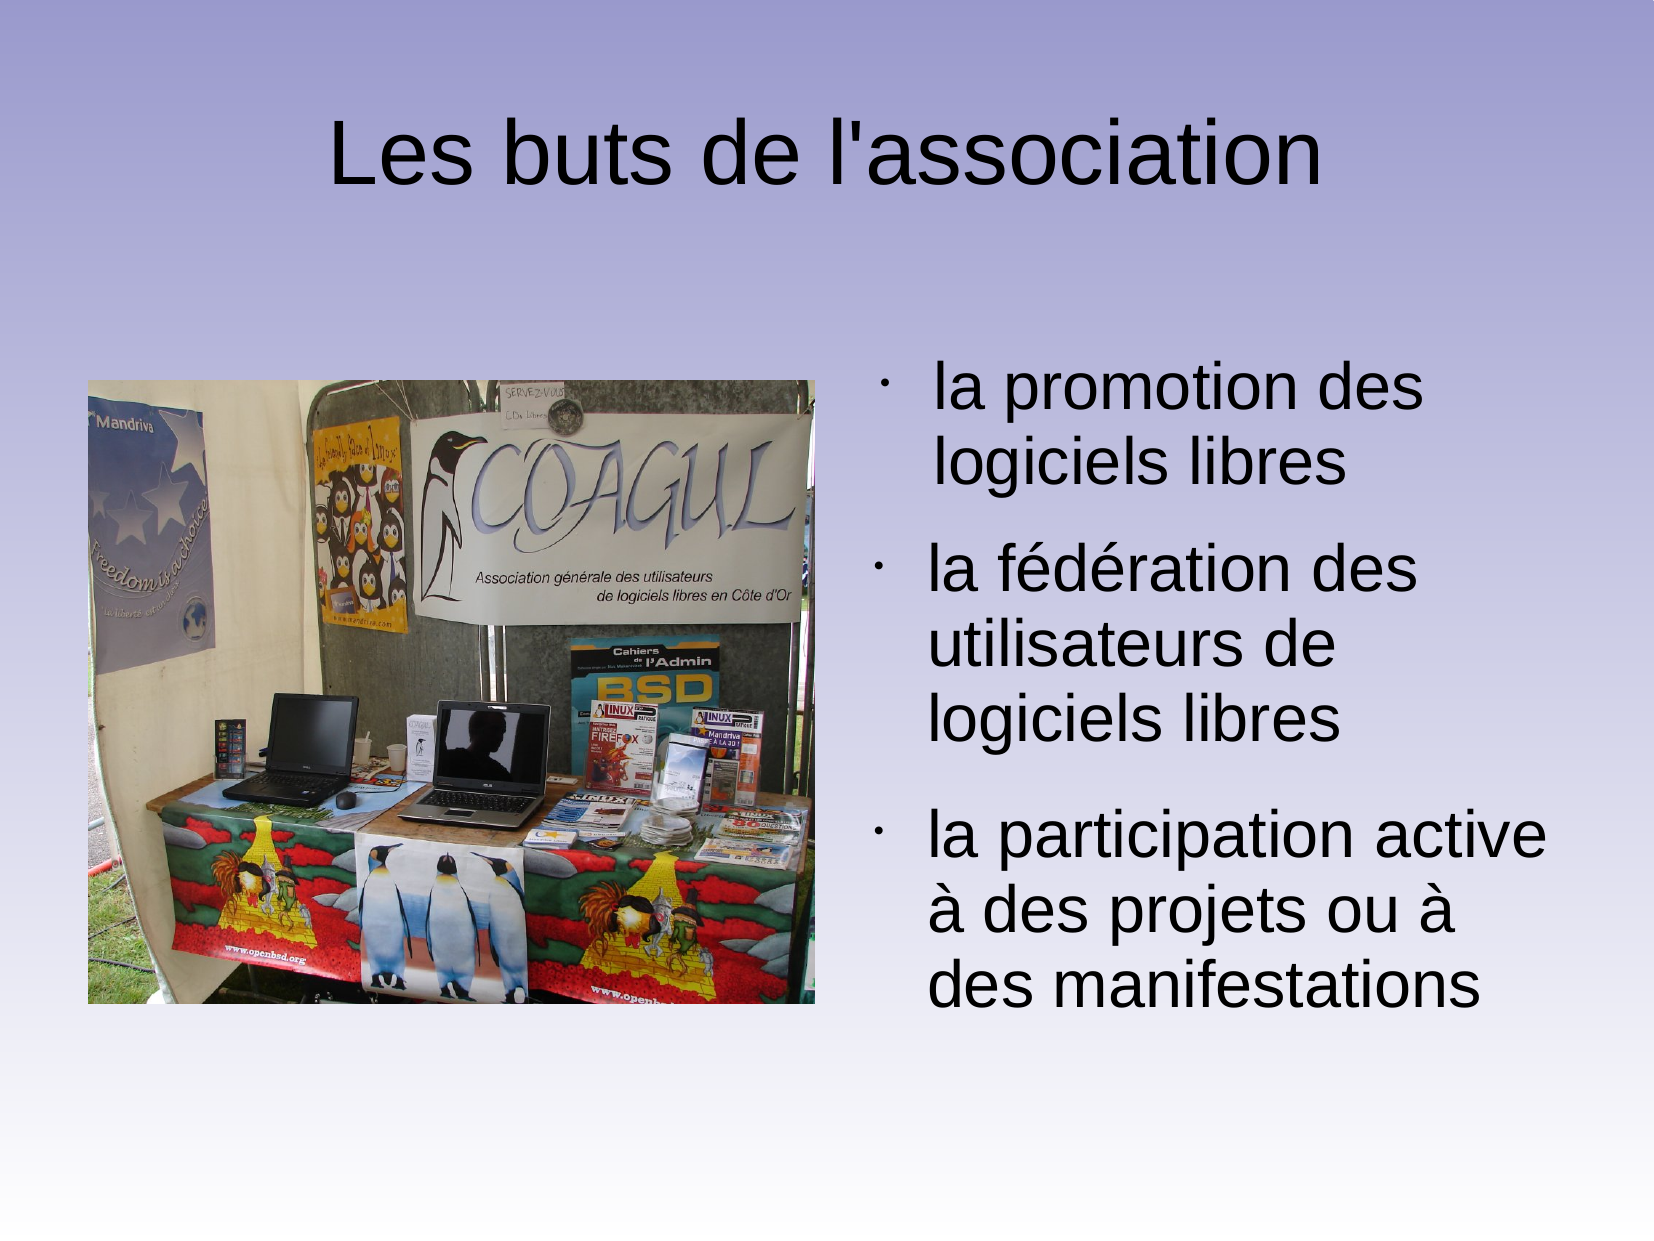

# Les buts de l'association
la promotion des logiciels libres
la fédération des utilisateurs de logiciels libres
la participation active à des projets ou à des manifestations